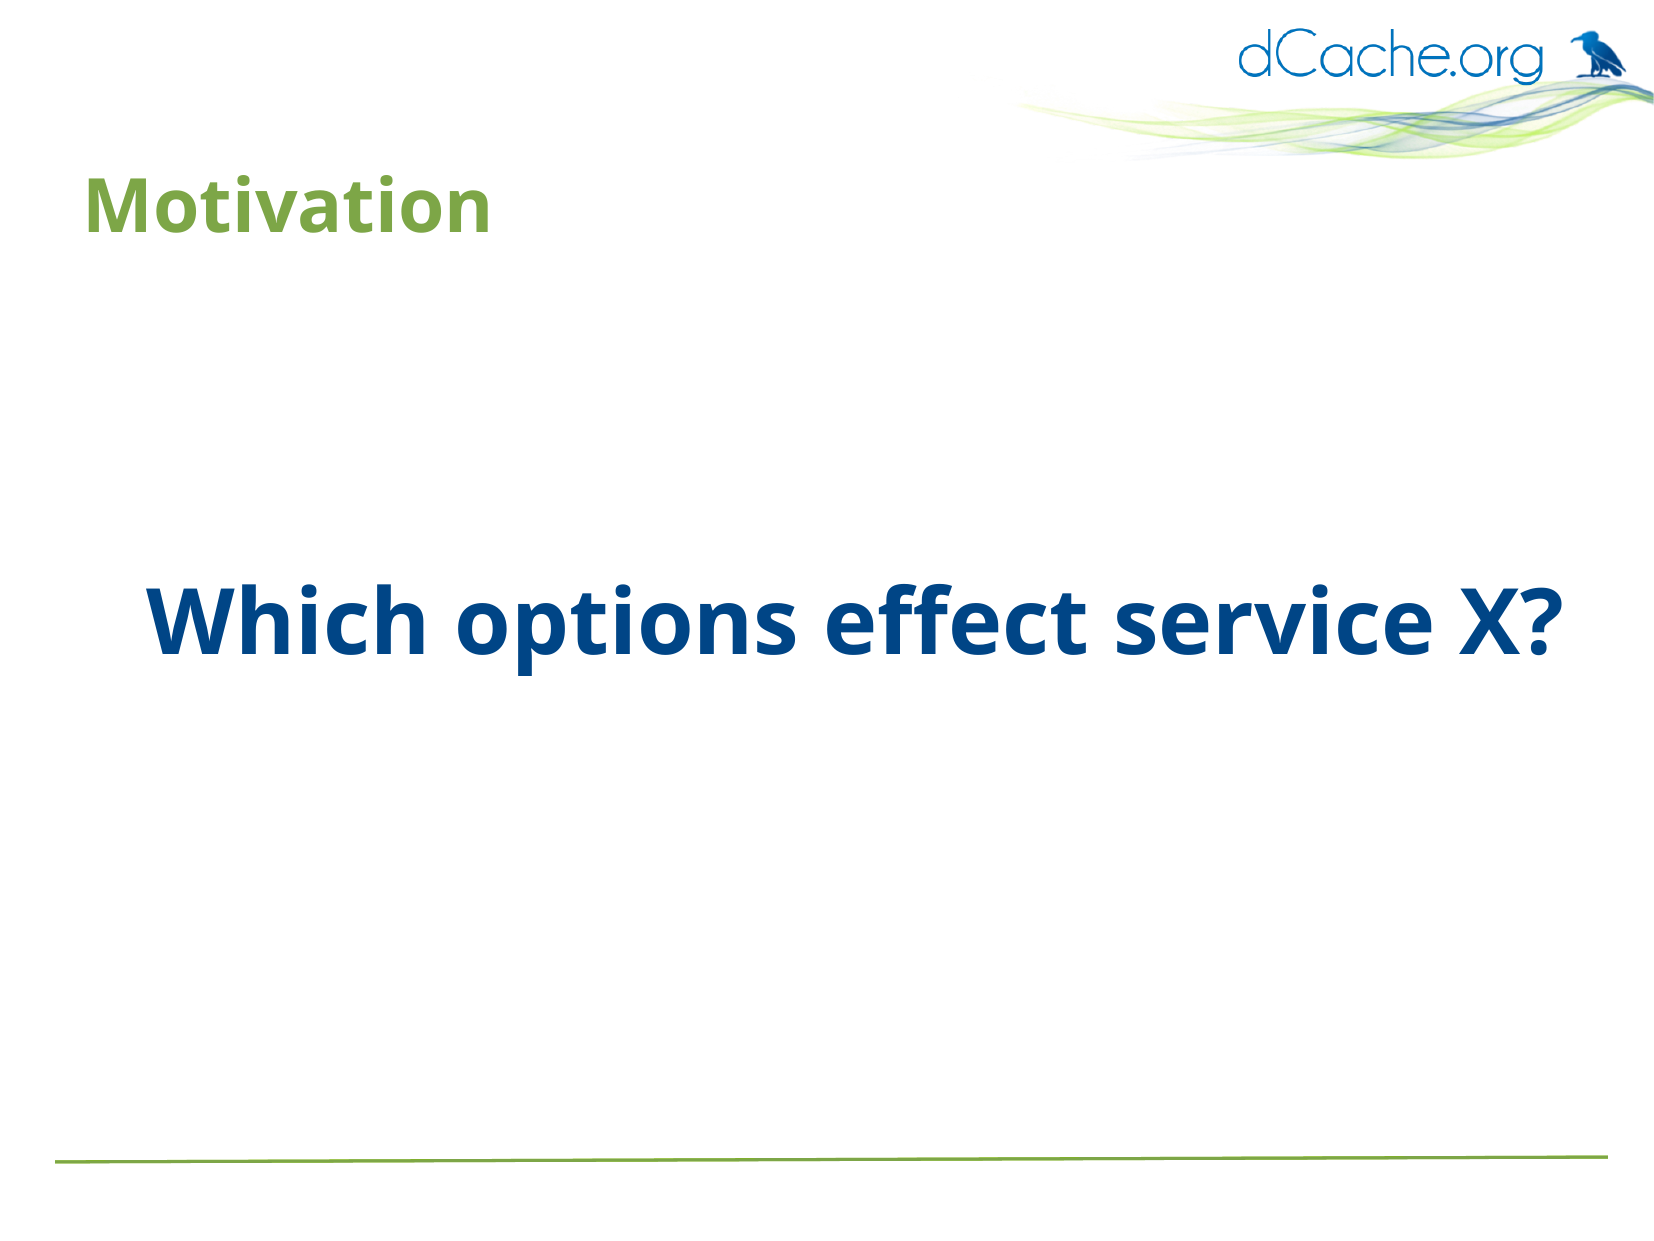

# Motivation
Which options effect service X?